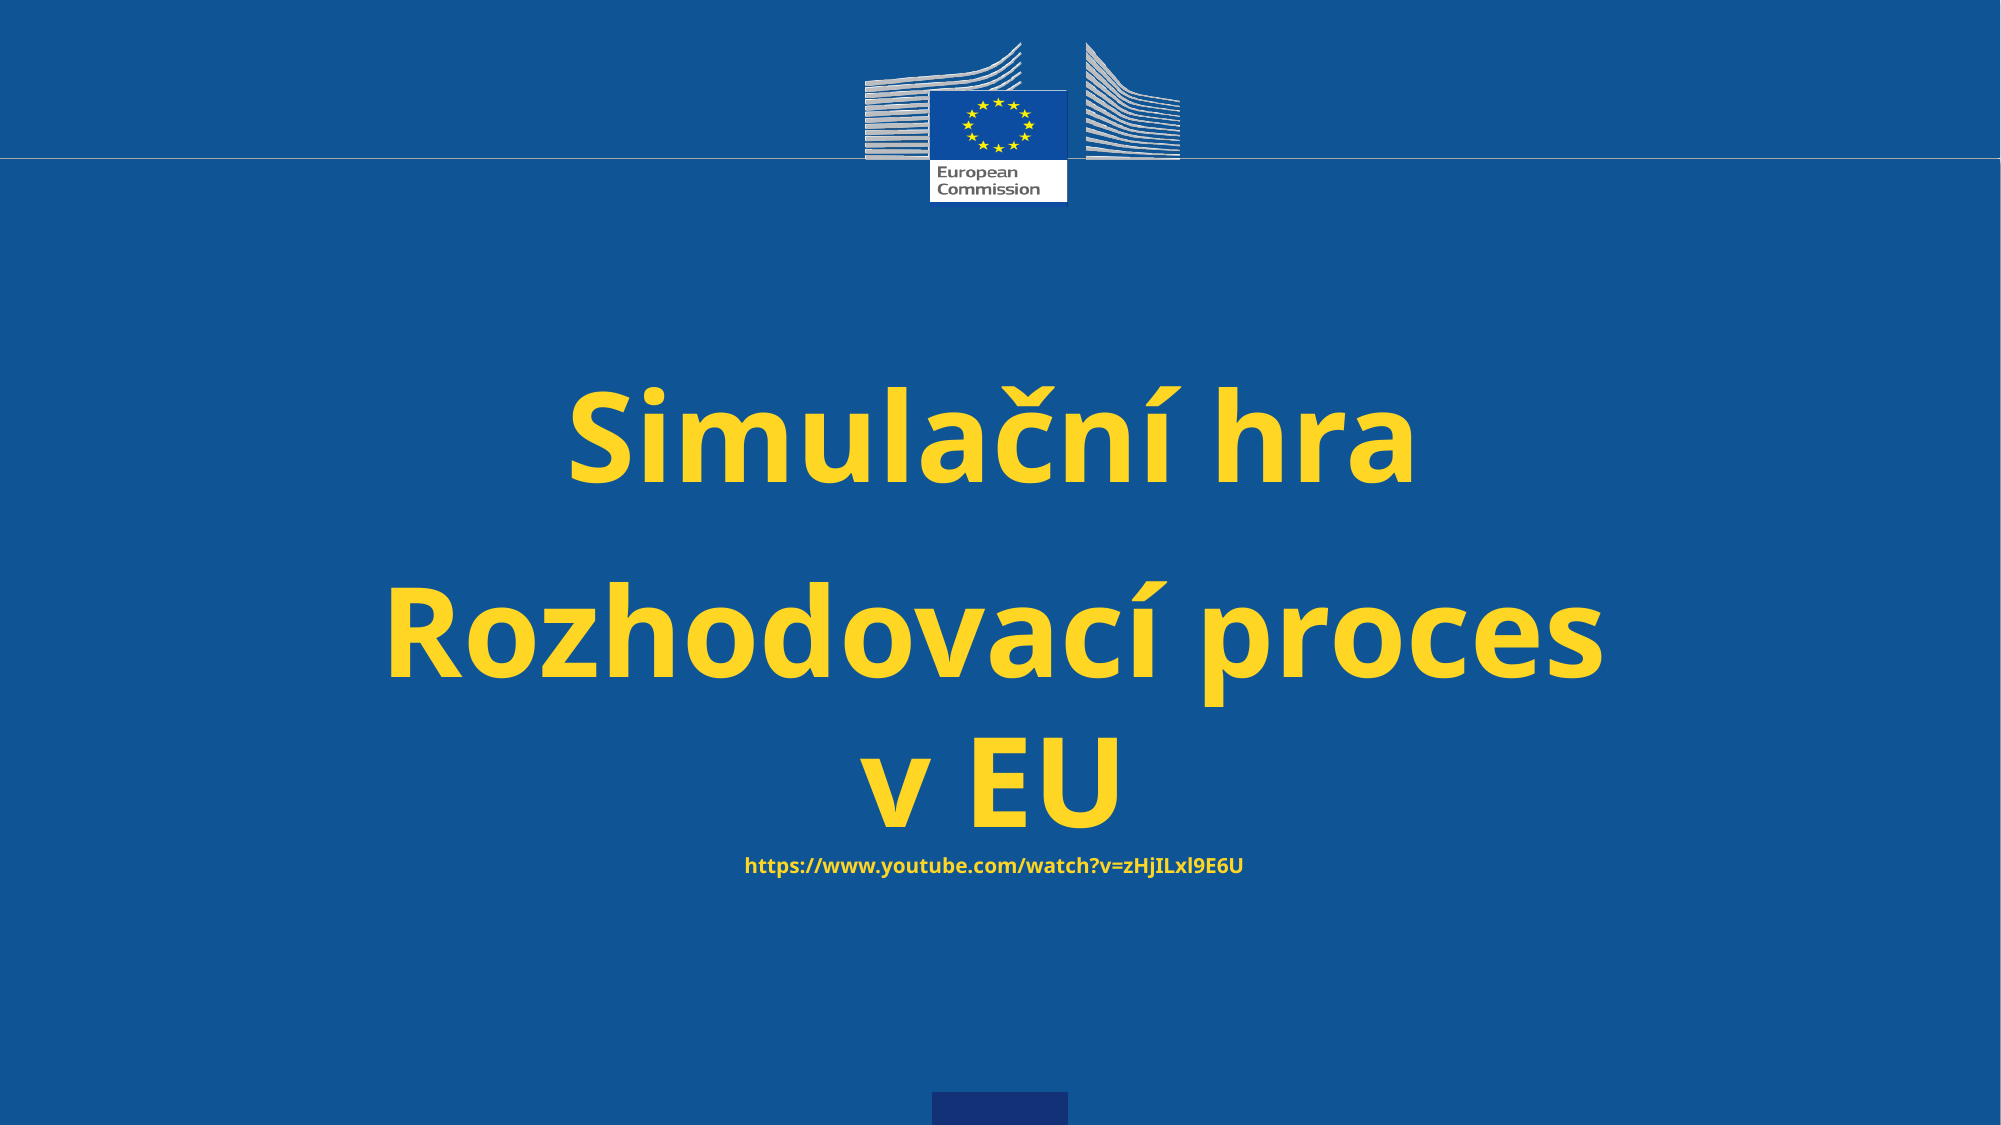

Simulační hra
Rozhodovací proces v EU
https://www.youtube.com/watch?v=zHjILxl9E6U